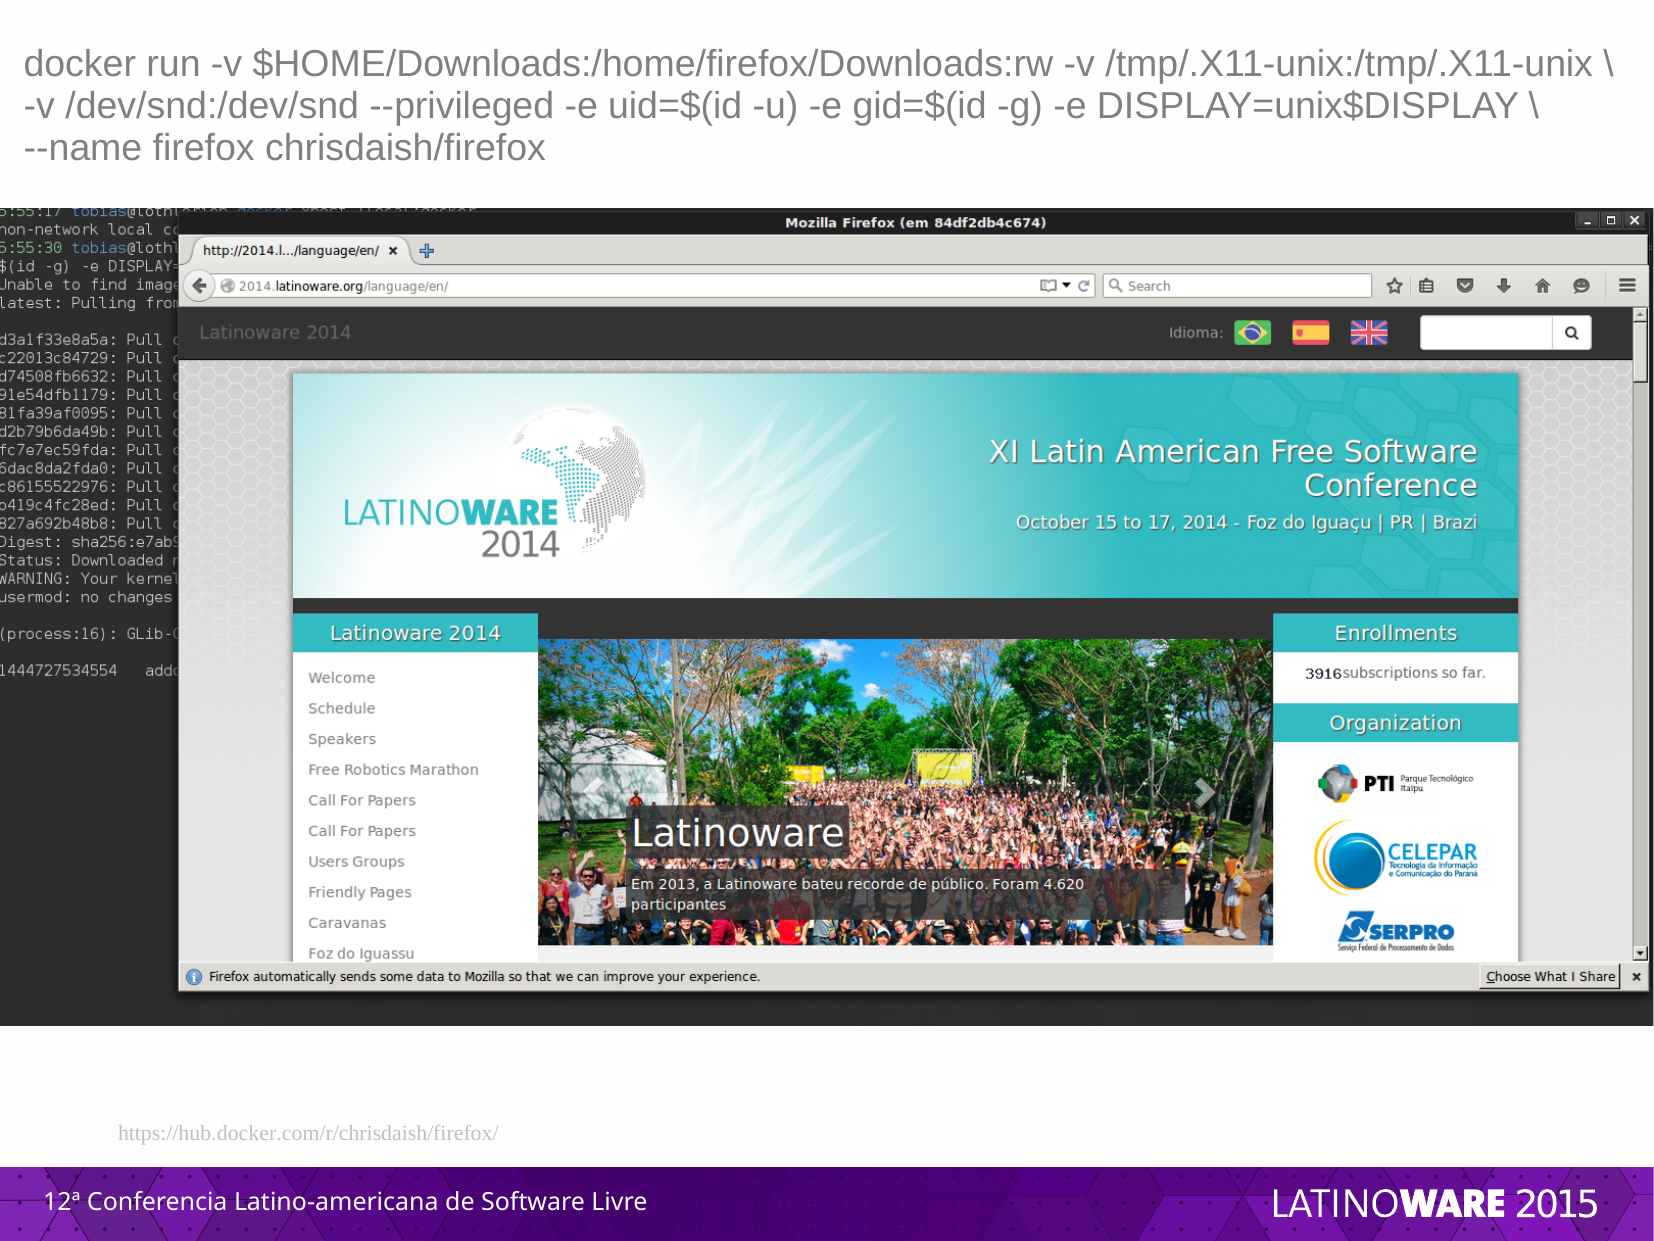

docker run -v $HOME/Downloads:/home/firefox/Downloads:rw -v /tmp/.X11-unix:/tmp/.X11-unix \
-v /dev/snd:/dev/snd --privileged -e uid=$(id -u) -e gid=$(id -g) -e DISPLAY=unix$DISPLAY \
--name firefox chrisdaish/firefox
https://hub.docker.com/r/chrisdaish/firefox/
12ª Conferencia Latino-americana de Software Livre